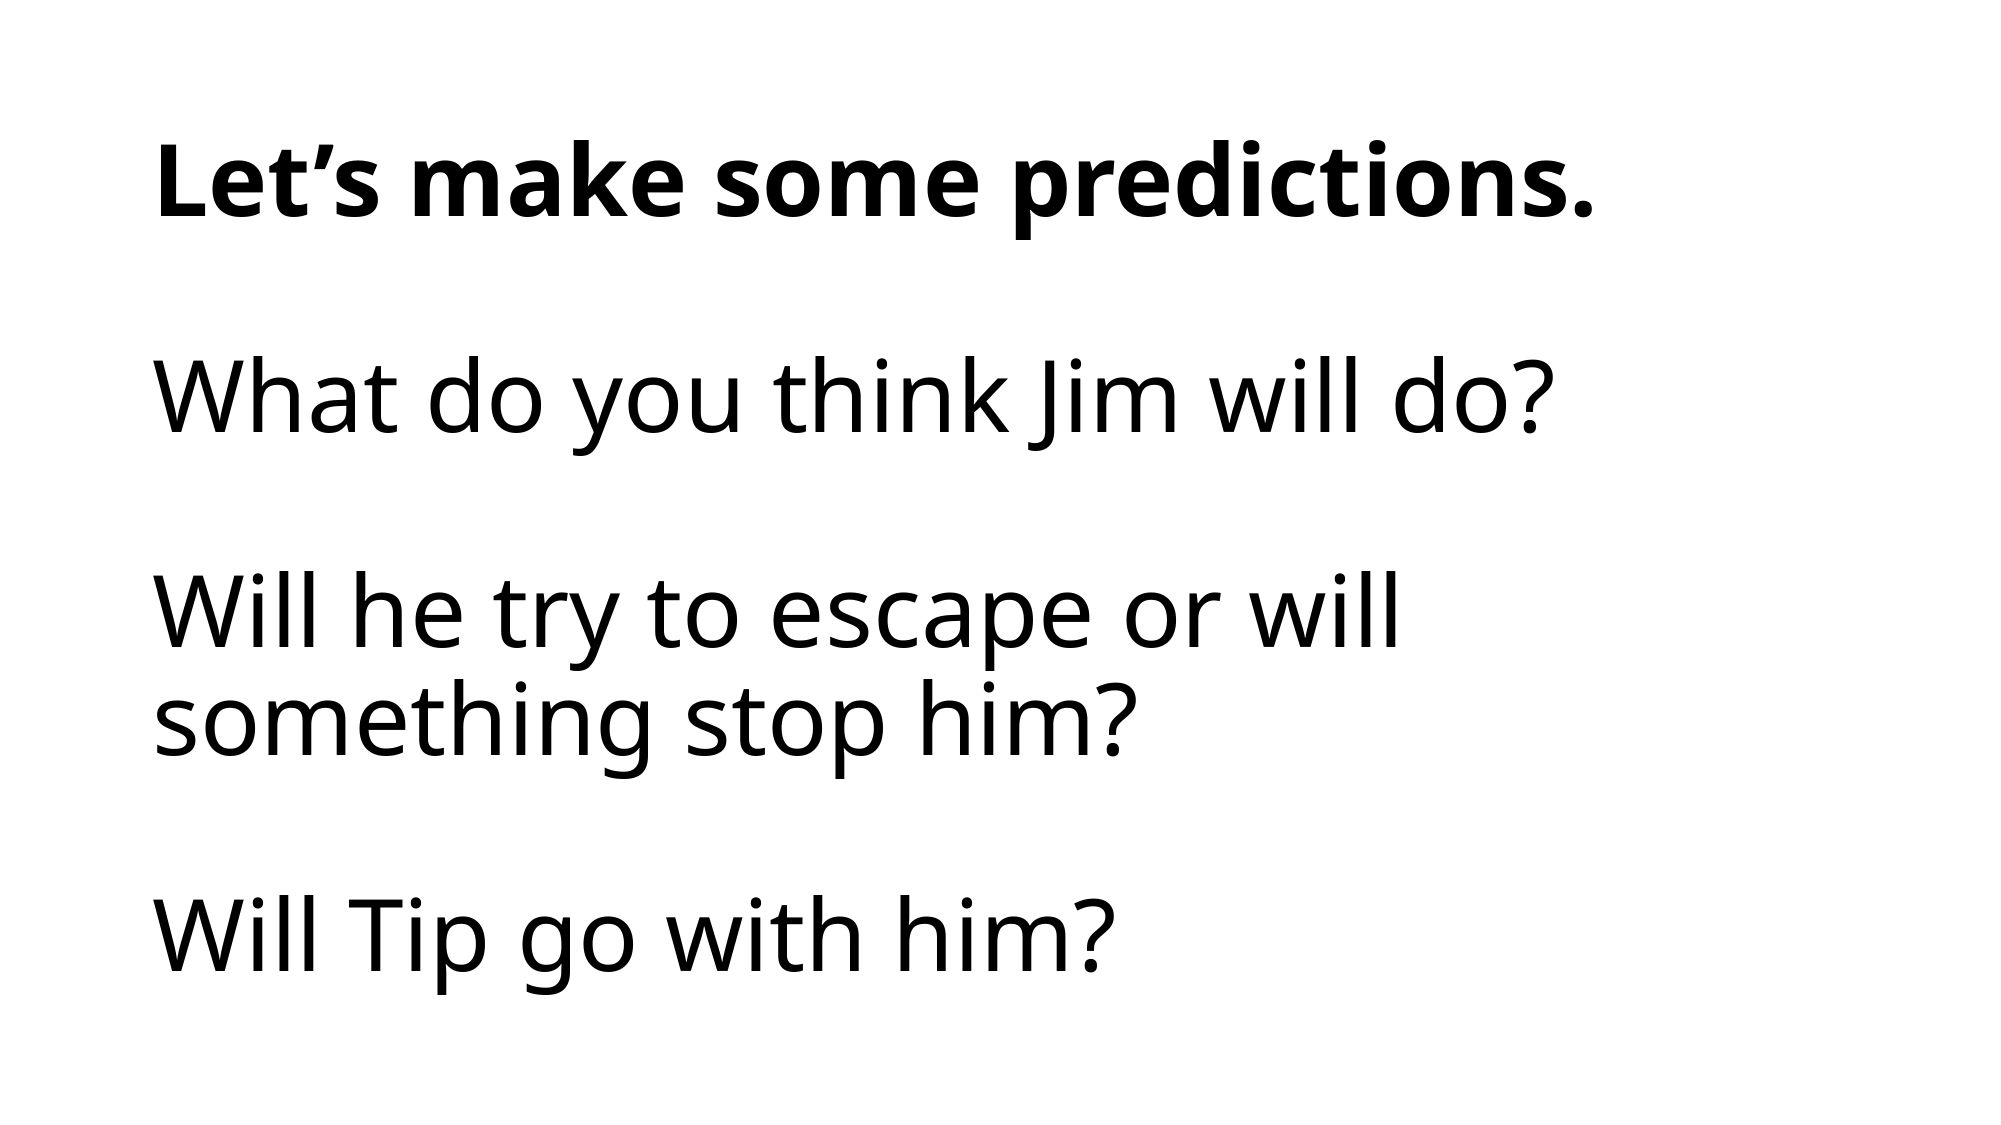

# Let’s make some predictions. What do you think Jim will do? Will he try to escape or will something stop him? Will Tip go with him?